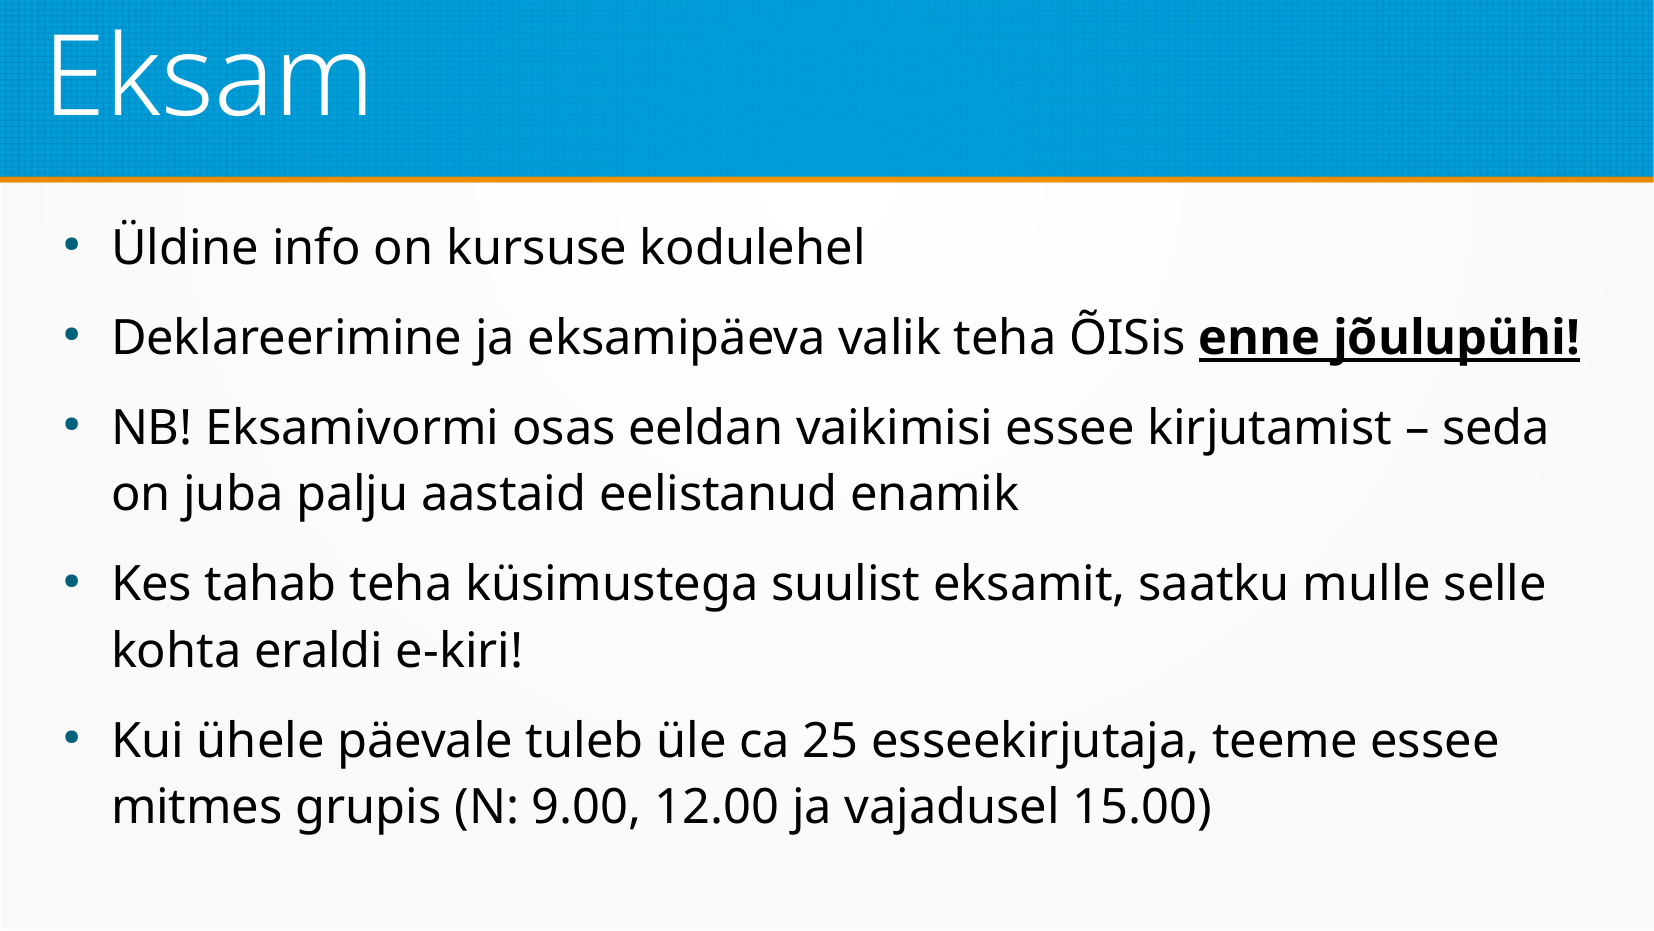

# Eksam
Üldine info on kursuse kodulehel
Deklareerimine ja eksamipäeva valik teha ÕISis enne jõulupühi!
NB! Eksamivormi osas eeldan vaikimisi essee kirjutamist – seda on juba palju aastaid eelistanud enamik
Kes tahab teha küsimustega suulist eksamit, saatku mulle selle kohta eraldi e-kiri!
Kui ühele päevale tuleb üle ca 25 esseekirjutaja, teeme essee mitmes grupis (N: 9.00, 12.00 ja vajadusel 15.00)